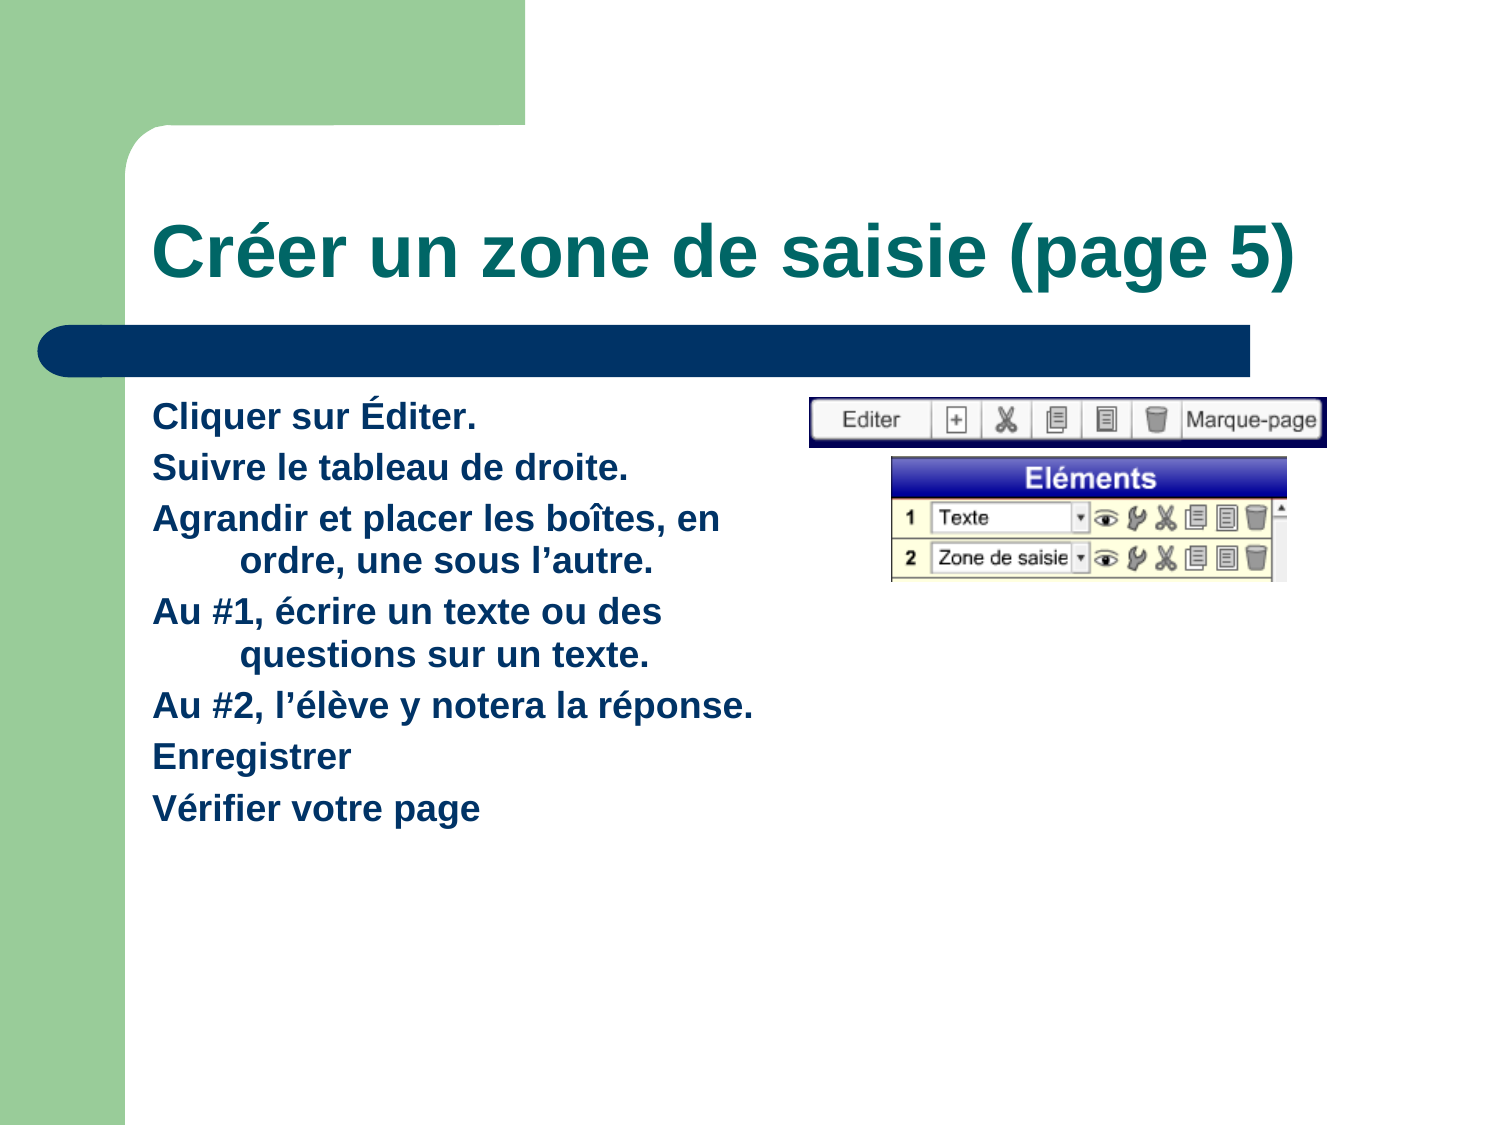

# Créer un zone de saisie (page 5)
Cliquer sur Éditer.
Suivre le tableau de droite.
Agrandir et placer les boîtes, en ordre, une sous l’autre.
Au #1, écrire un texte ou des questions sur un texte.
Au #2, l’élève y notera la réponse.
Enregistrer
Vérifier votre page